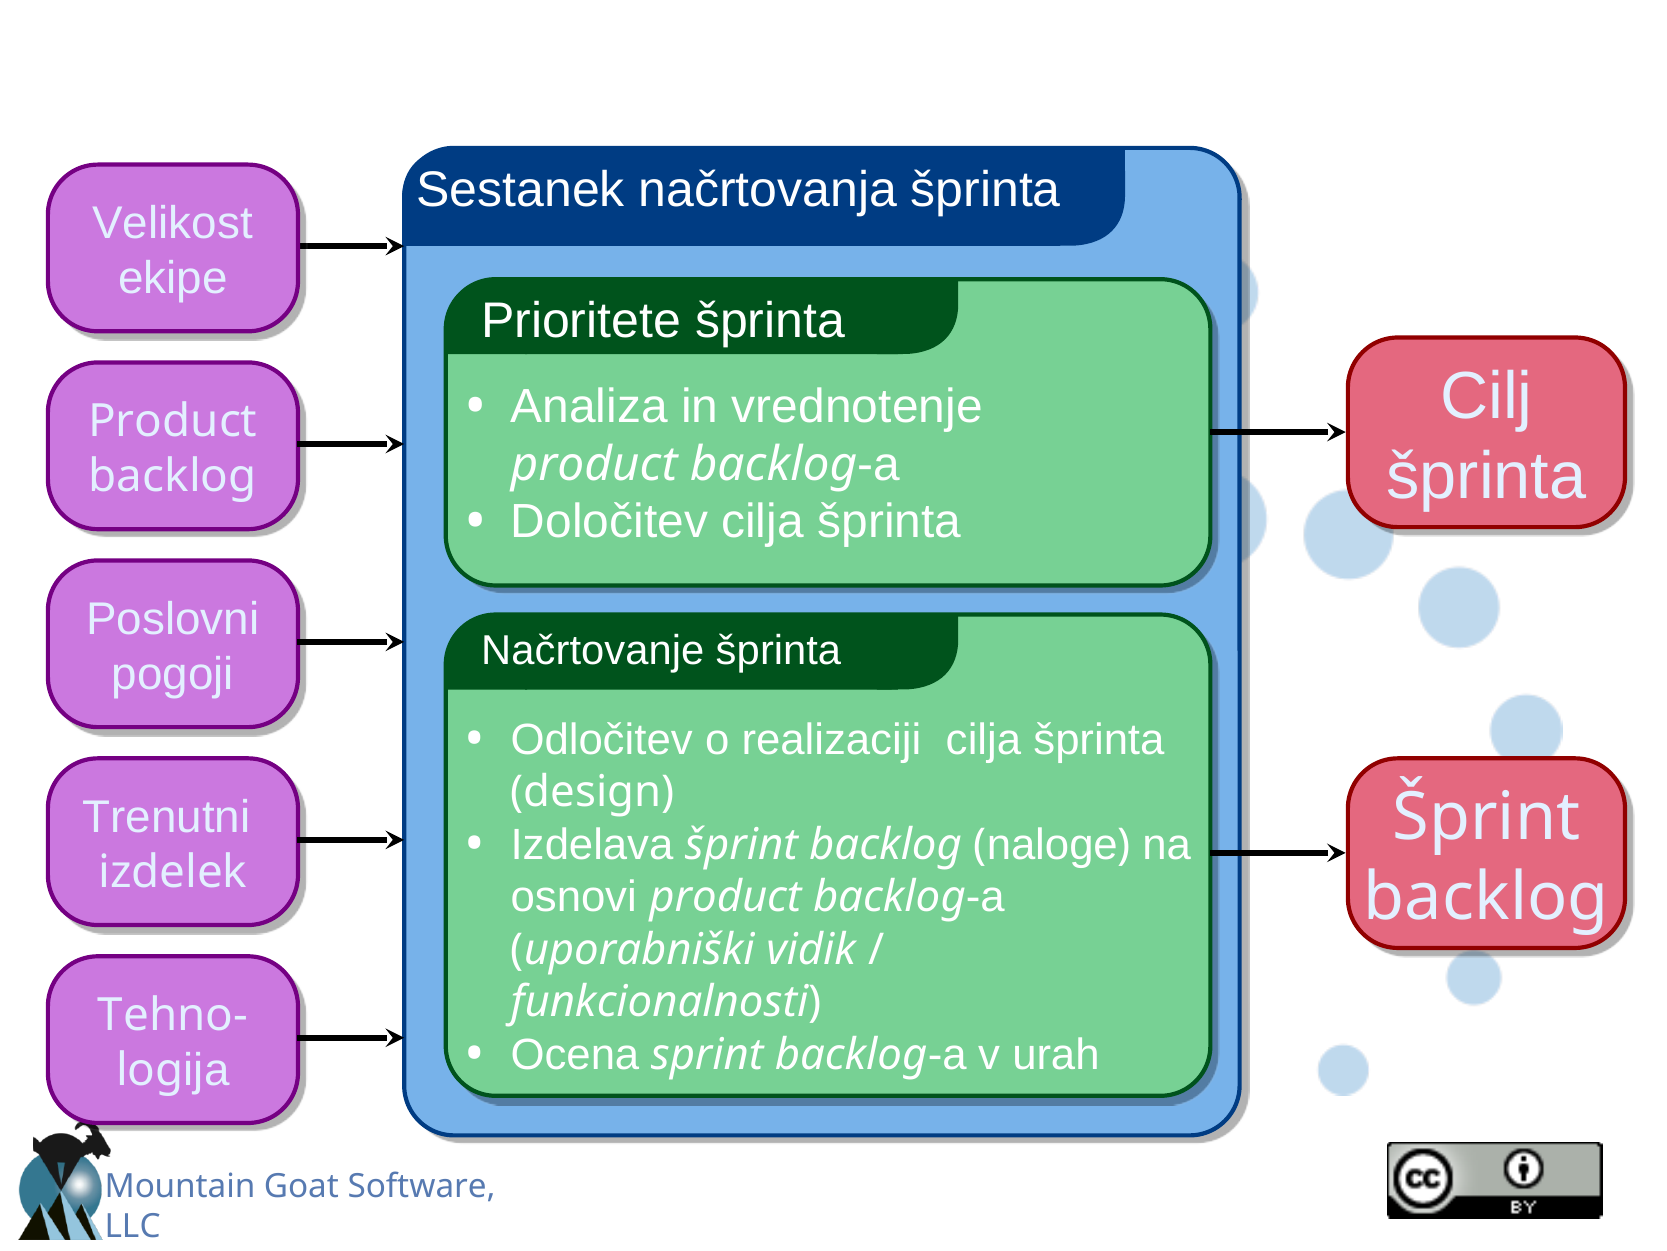

Sestanek načrtovanja šprinta
Velikost ekipe
Prioritete šprinta
Analiza in vrednotenje product backlog-a
Določitev cilja šprinta
Cilj šprinta
Product backlog
Poslovni pogoji
Načrtovanje šprinta
Odločitev o realizaciji cilja šprinta (design)
Izdelava šprint backlog (naloge) na osnovi product backlog-a (uporabniški vidik / funkcionalnosti)
Ocena sprint backlog-a v urah
Trenutni izdelek
Šprint
backlog
Tehno-logija